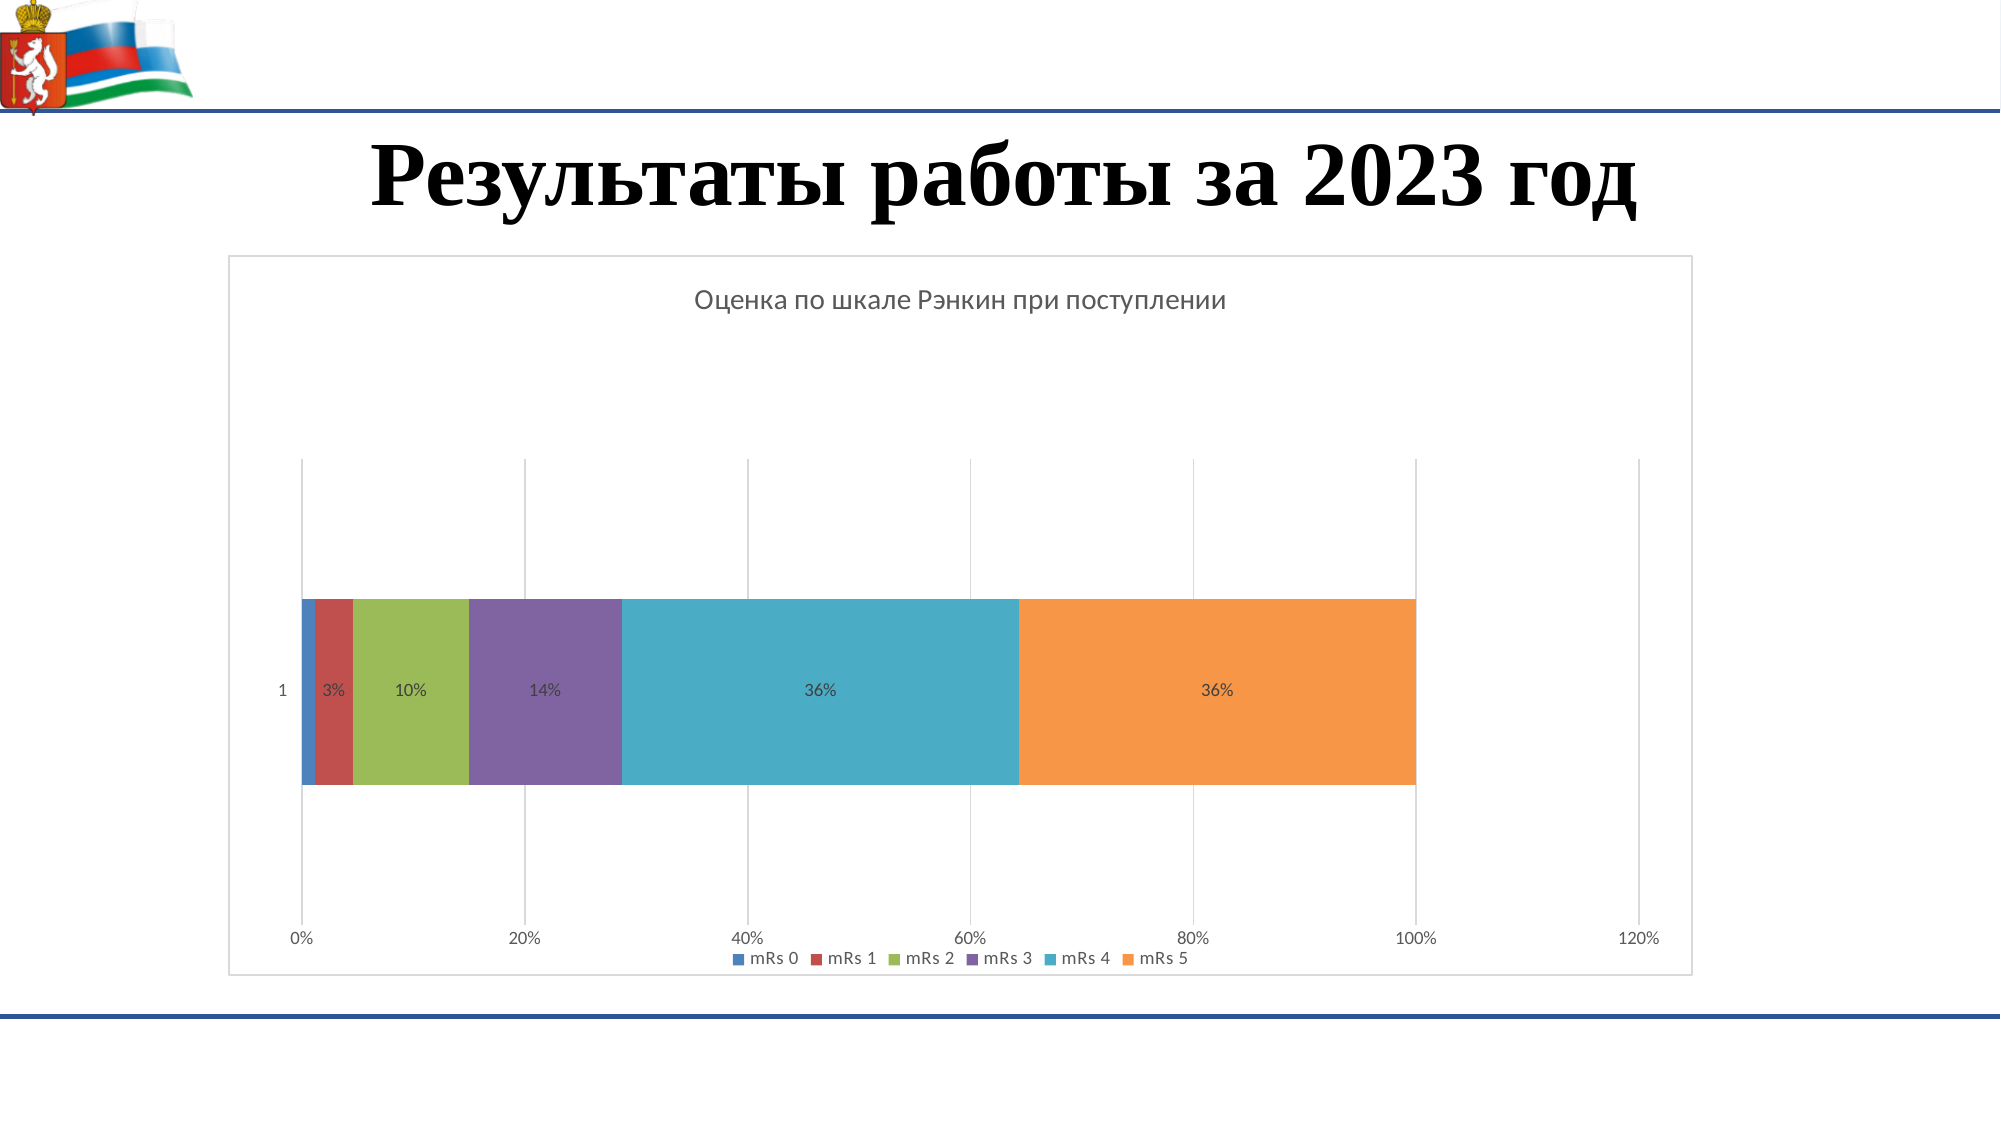

#
Результаты работы за 2023 год
### Chart: Оценка по шкале Рэнкин при поступлении
| Category | mRs 0 | mRs 1 | mRs 2 | mRs 3 | mRs 4 | mRs 5 |
|---|---|---|---|---|---|---|
| 1 | 0.0114942528735632 | 0.0344827586206897 | 0.103448275862069 | 0.137931034482759 | 0.35632183908046 | 0.35632183908046 || |
| --- |